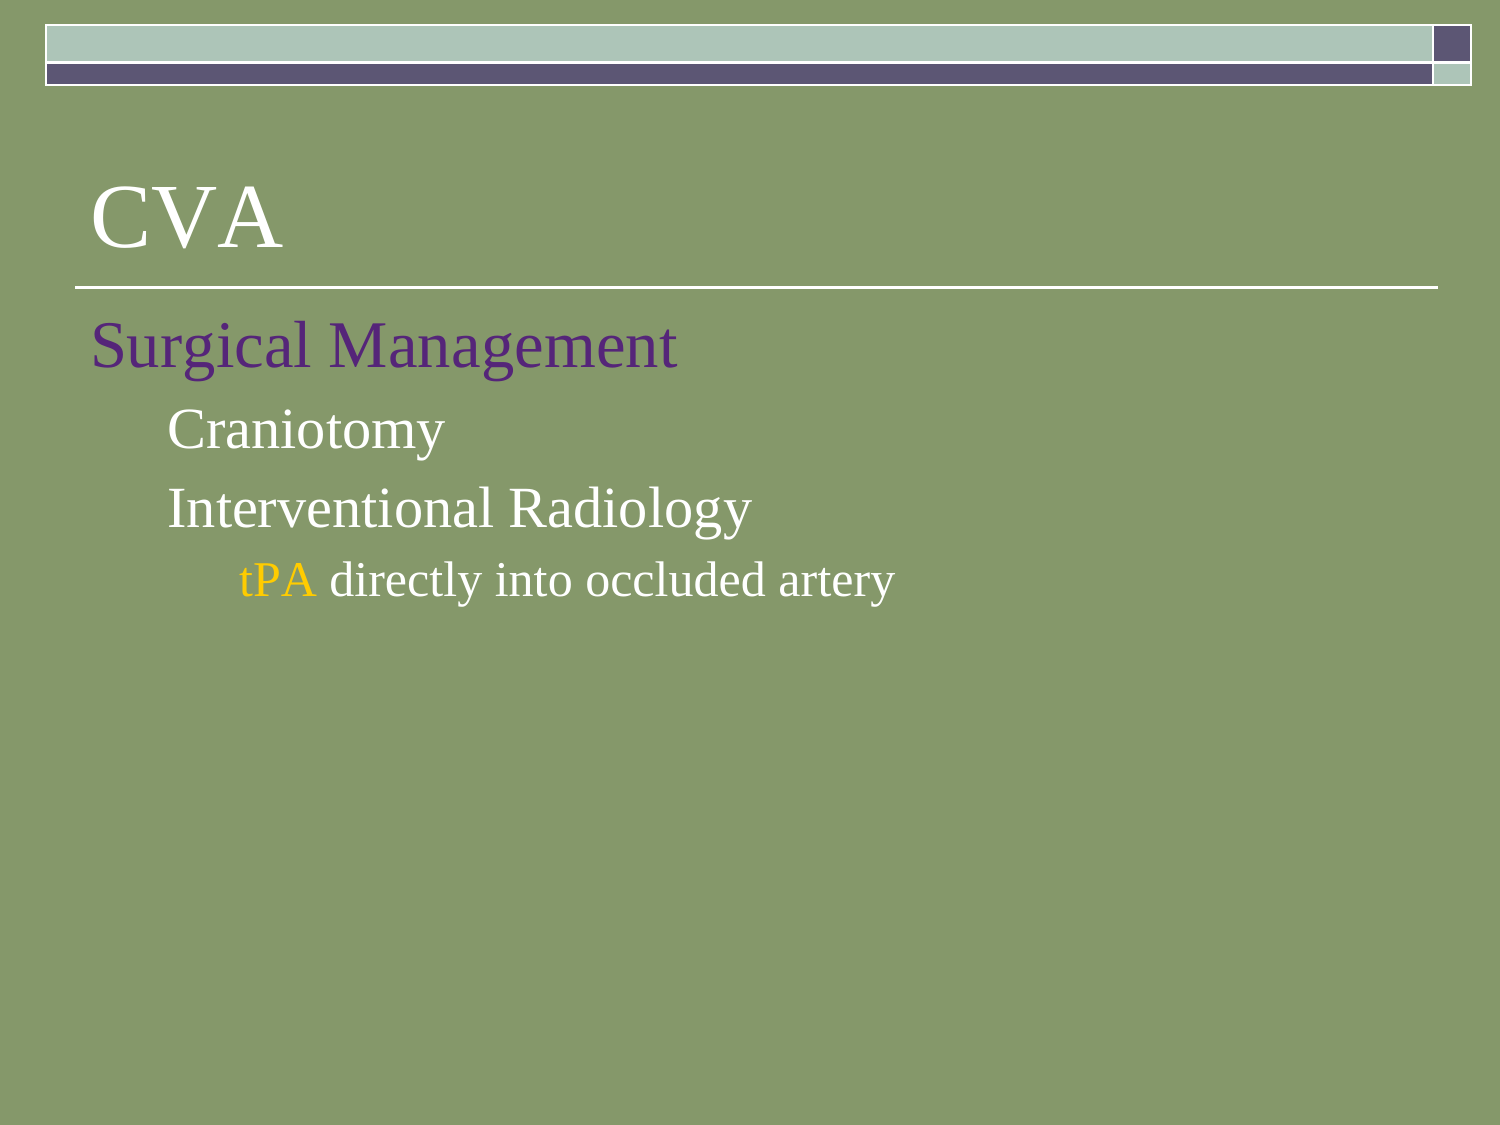

# CVA
Surgical Management
Craniotomy
Interventional Radiology
tPA directly into occluded artery